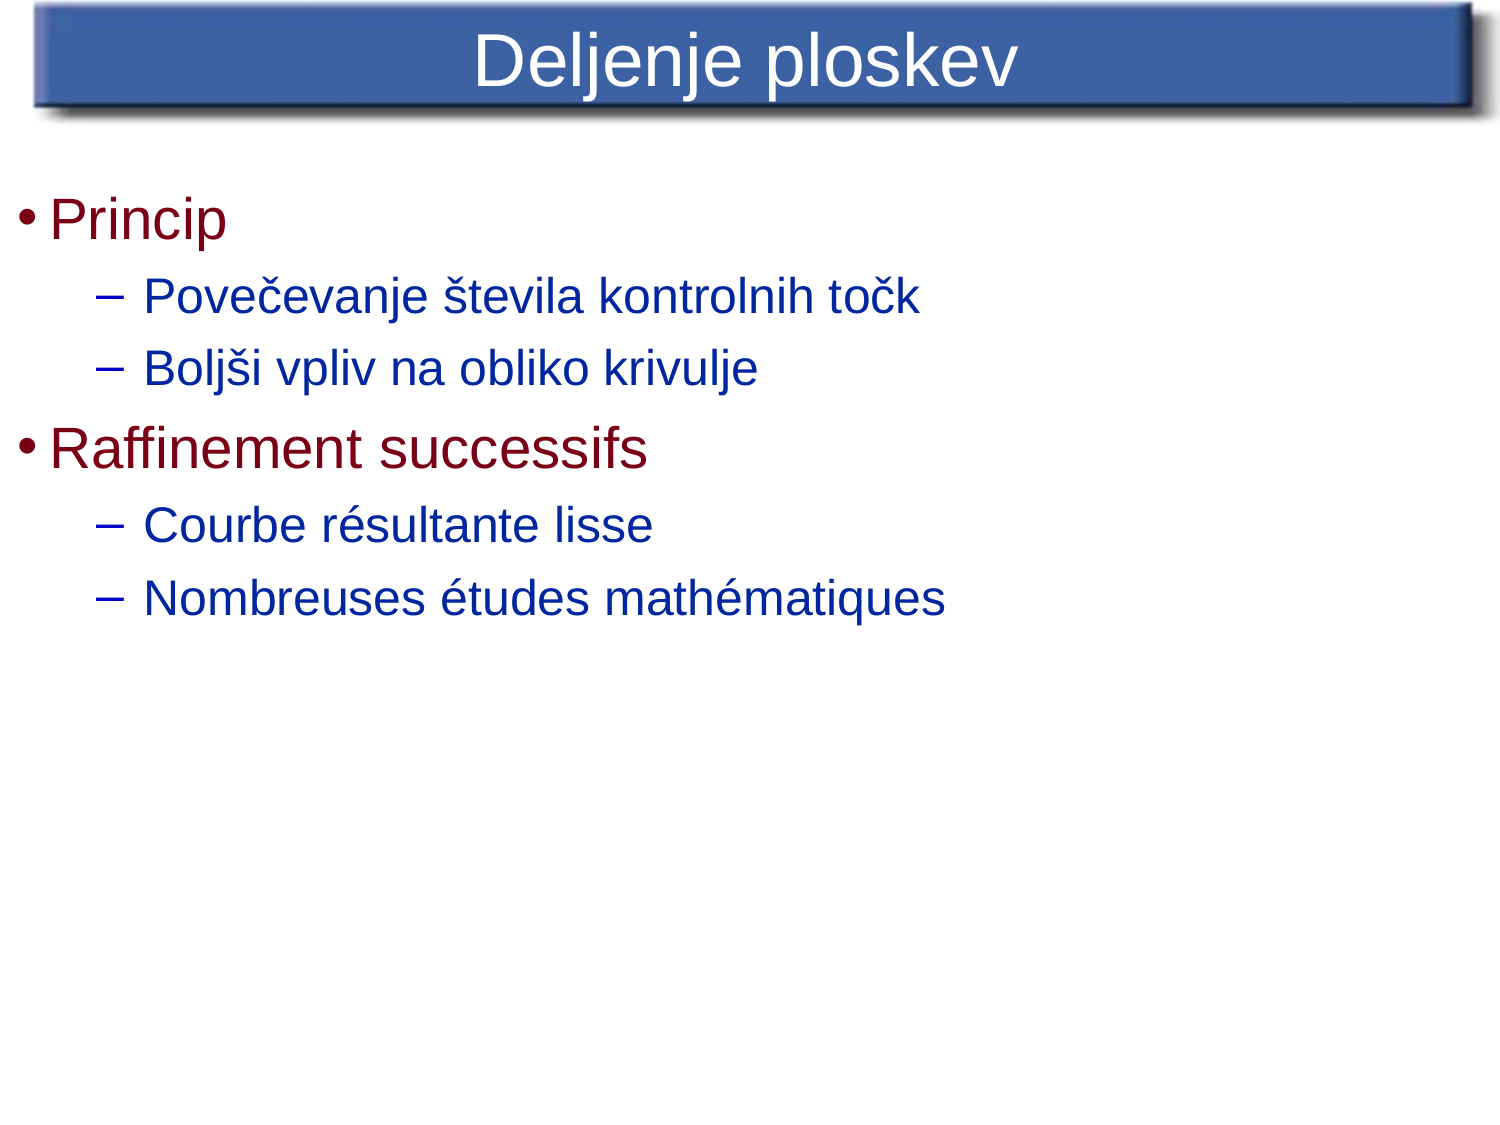

# Deljenje ploskev
Princip
Povečevanje števila kontrolnih točk
Boljši vpliv na obliko krivulje
Raffinement successifs
Courbe résultante lisse
Nombreuses études mathématiques